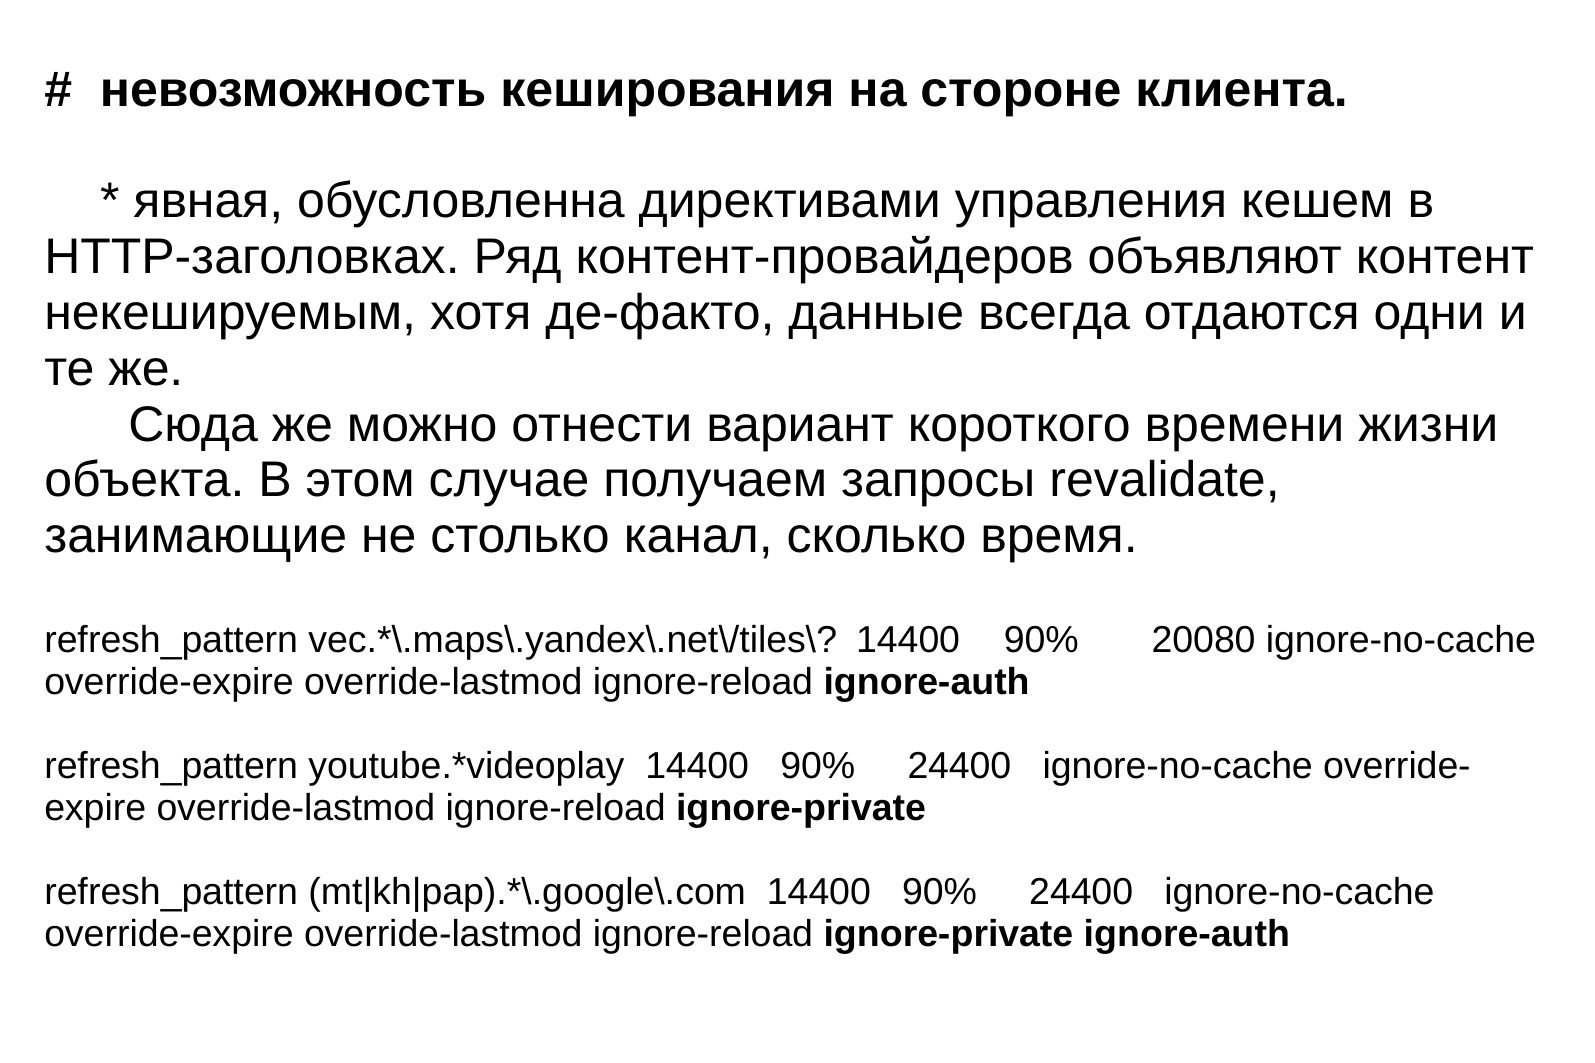

# невозможность кеширования на стороне клиента.
 * явная, обусловленна директивами управления кешем в HTTP-заголовках. Ряд контент-провайдеров объявляют контент некешируемым, хотя де-факто, данные всегда отдаются одни и те же.
 Сюда же можно отнести вариант короткого времени жизни объекта. В этом случае получаем запросы revalidate, занимающие не столько канал, сколько время.
refresh_pattern vec.*\.maps\.yandex\.net\/tiles\?	14400	90%	20080 ignore-no-cache override-expire override-lastmod ignore-reload ignore-auth
refresh_pattern youtube.*videoplay 14400 90% 24400 ignore-no-cache override-expire override-lastmod ignore-reload ignore-private
refresh_pattern (mt|kh|pap).*\.google\.com 14400 90% 24400 ignore-no-cache override-expire override-lastmod ignore-reload ignore-private ignore-auth